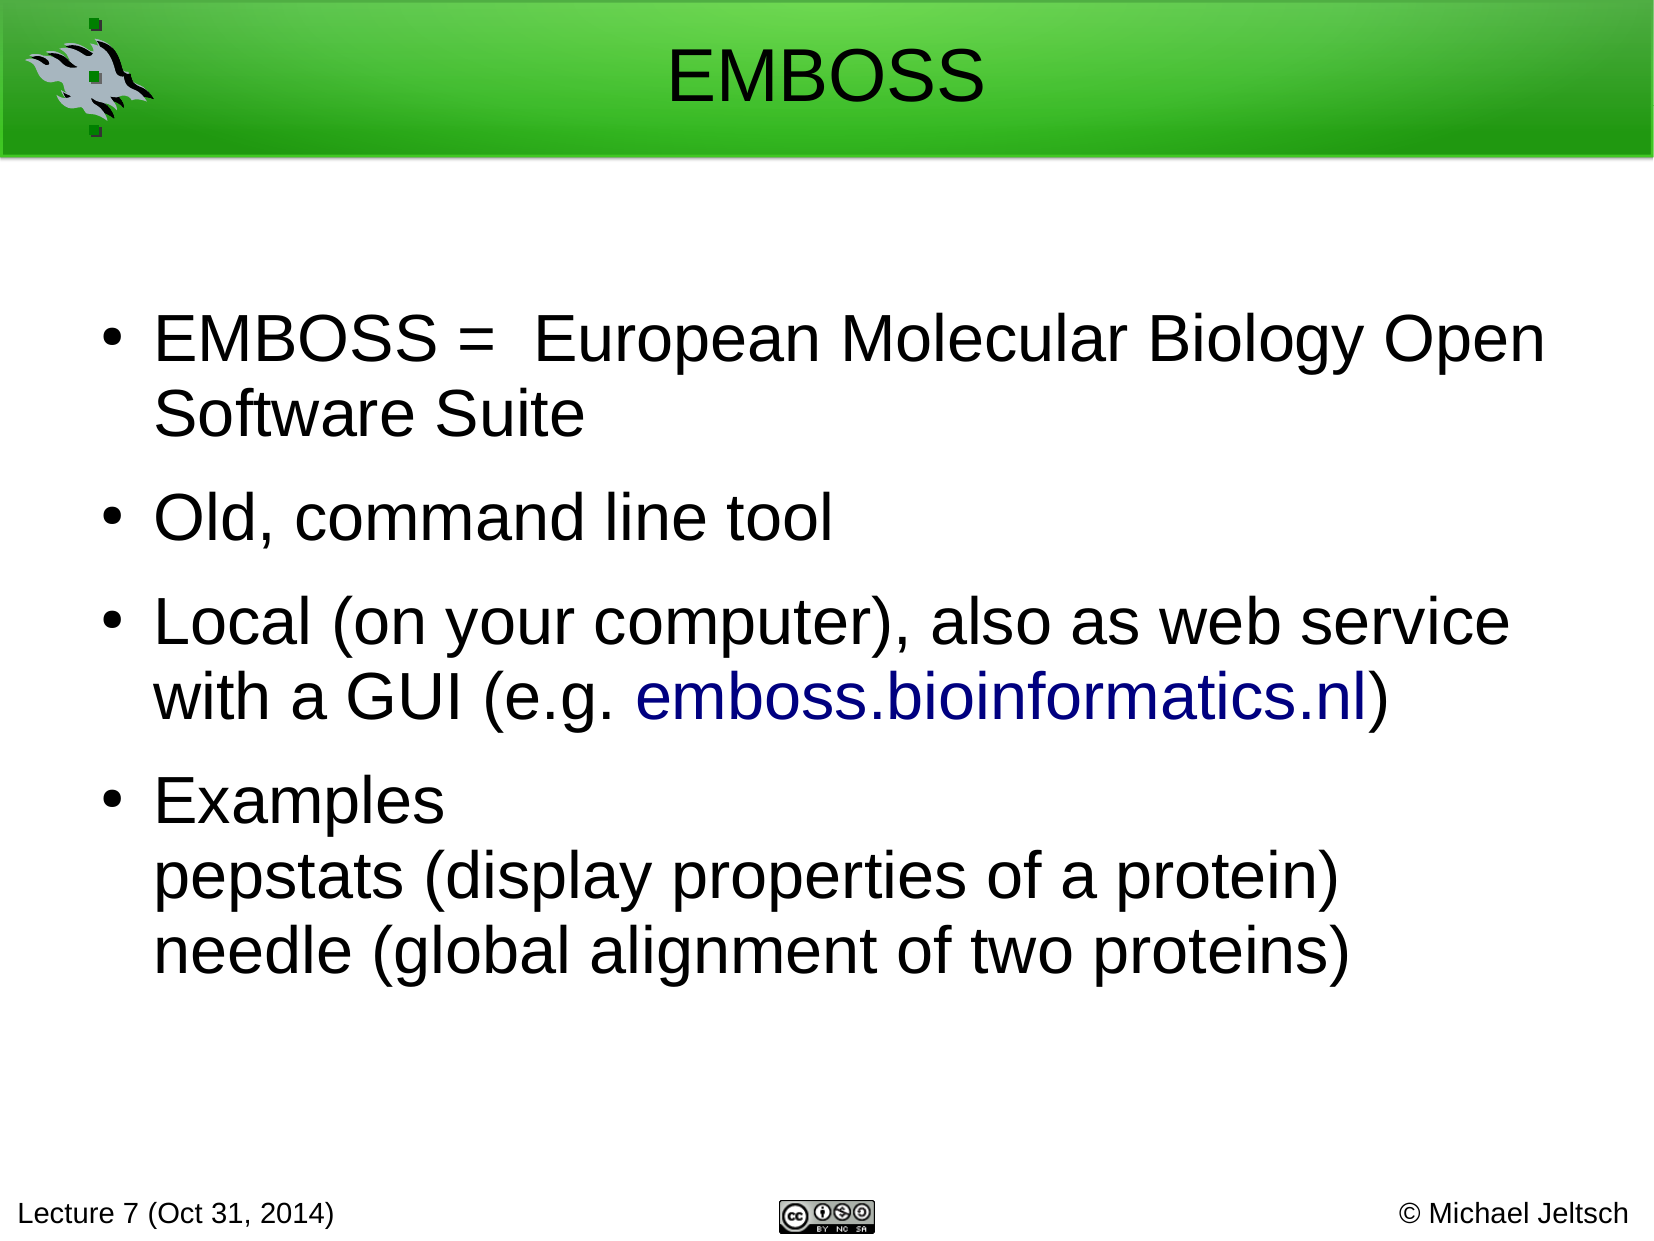

# EMBOSS
EMBOSS = European Molecular Biology Open Software Suite
Old, command line tool
Local (on your computer), also as web service with a GUI (e.g. emboss.bioinformatics.nl)
Examples
pepstats (display properties of a protein)
needle (global alignment of two proteins)